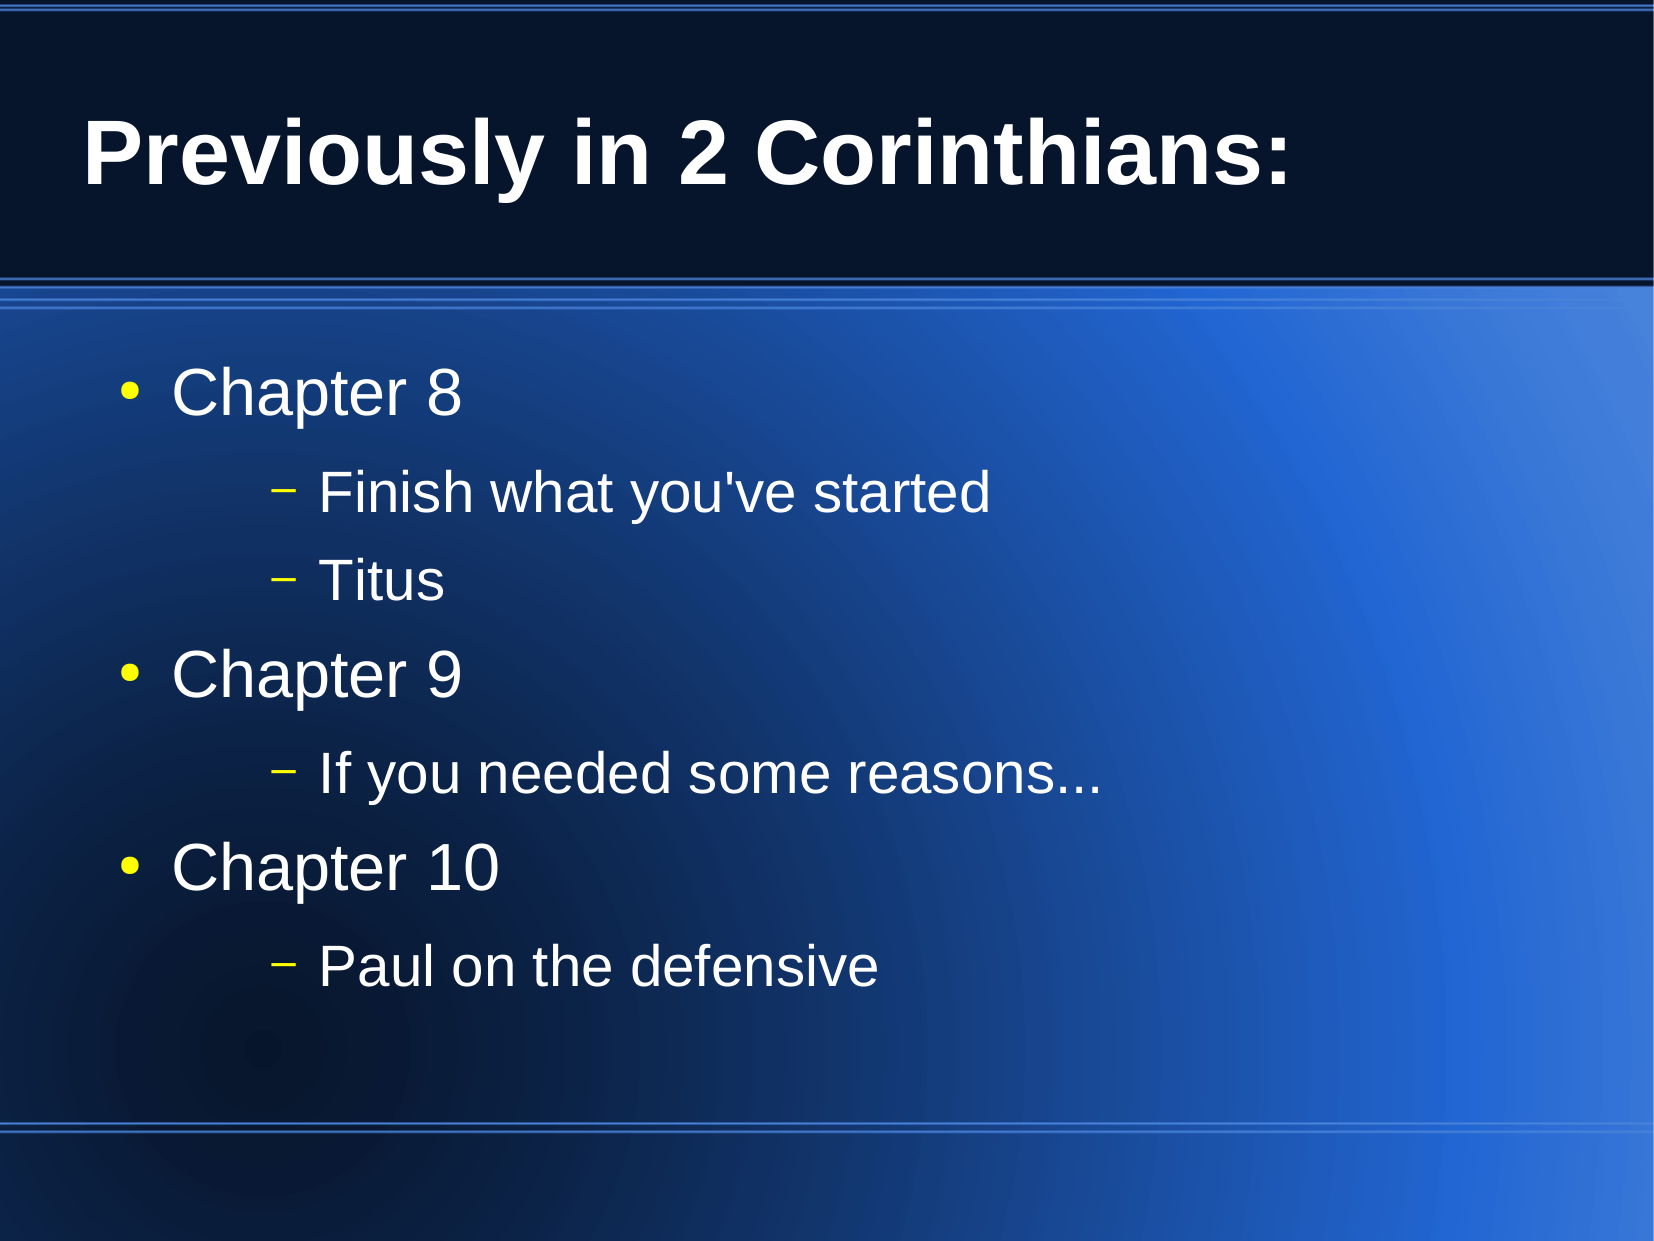

# Previously in 2 Corinthians:
Chapter 8
Finish what you've started
Titus
Chapter 9
If you needed some reasons...
Chapter 10
Paul on the defensive